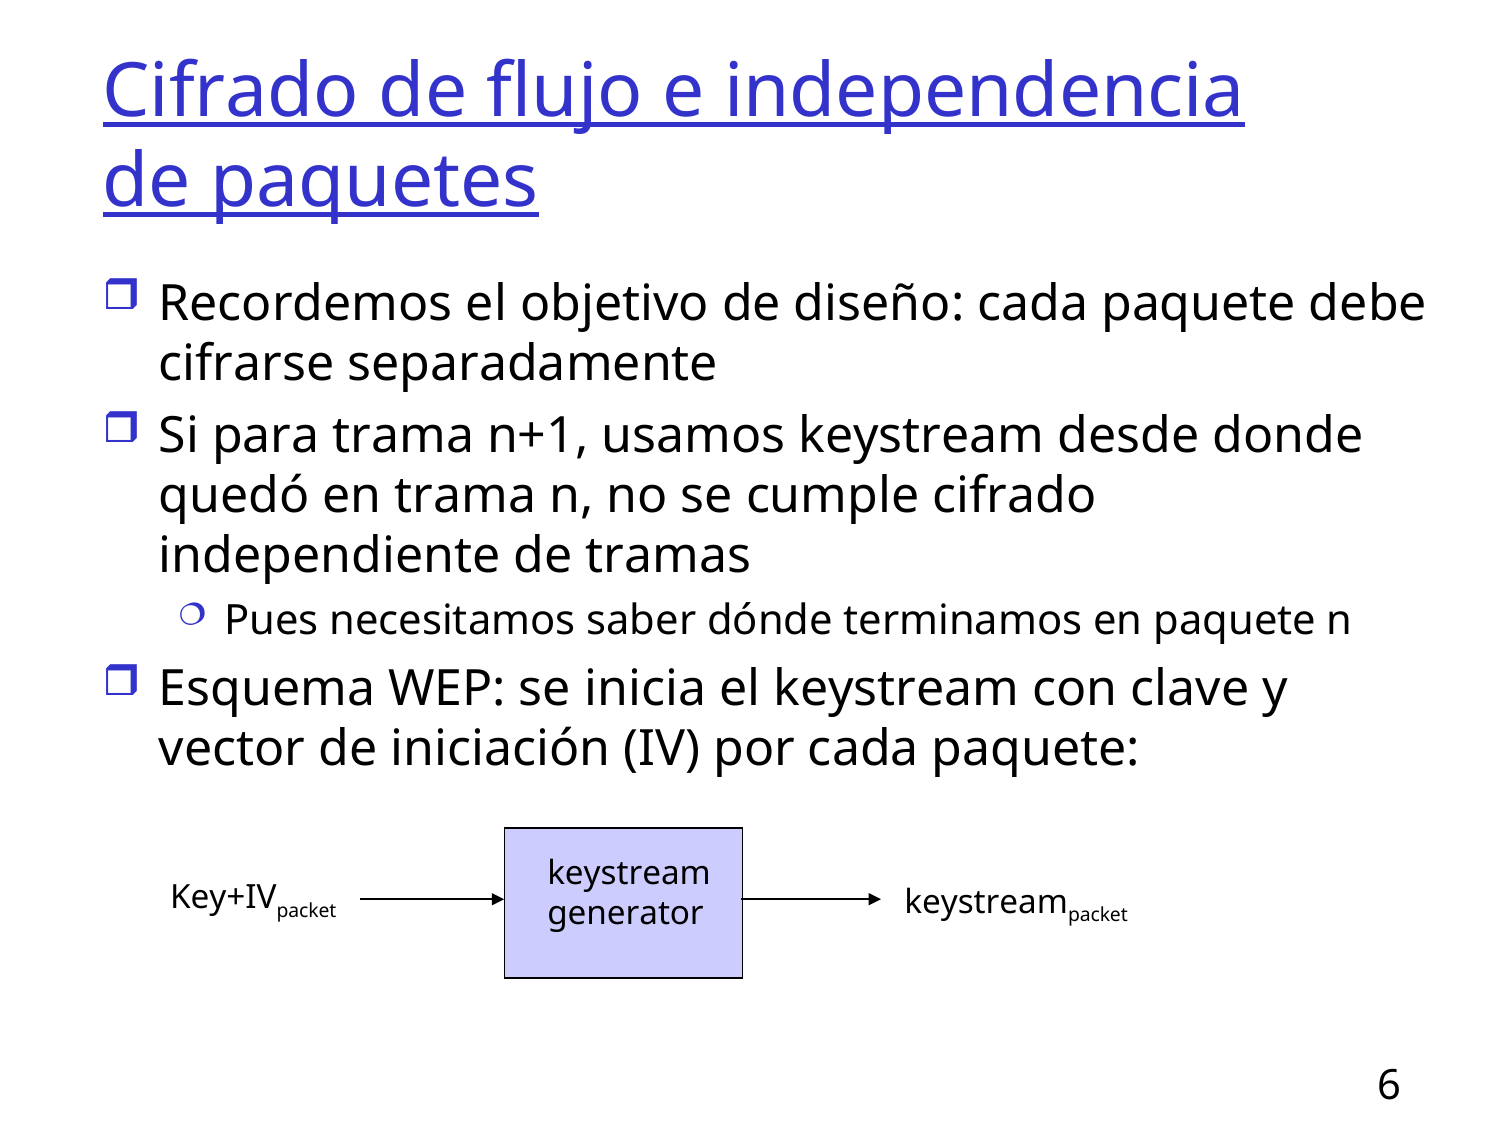

# Cifrado de flujo e independencia de paquetes
Recordemos el objetivo de diseño: cada paquete debe cifrarse separadamente
Si para trama n+1, usamos keystream desde donde quedó en trama n, no se cumple cifrado independiente de tramas
Pues necesitamos saber dónde terminamos en paquete n
Esquema WEP: se inicia el keystream con clave y vector de iniciación (IV) por cada paquete:
keystream
generator
Key+IVpacket
keystreampacket
6